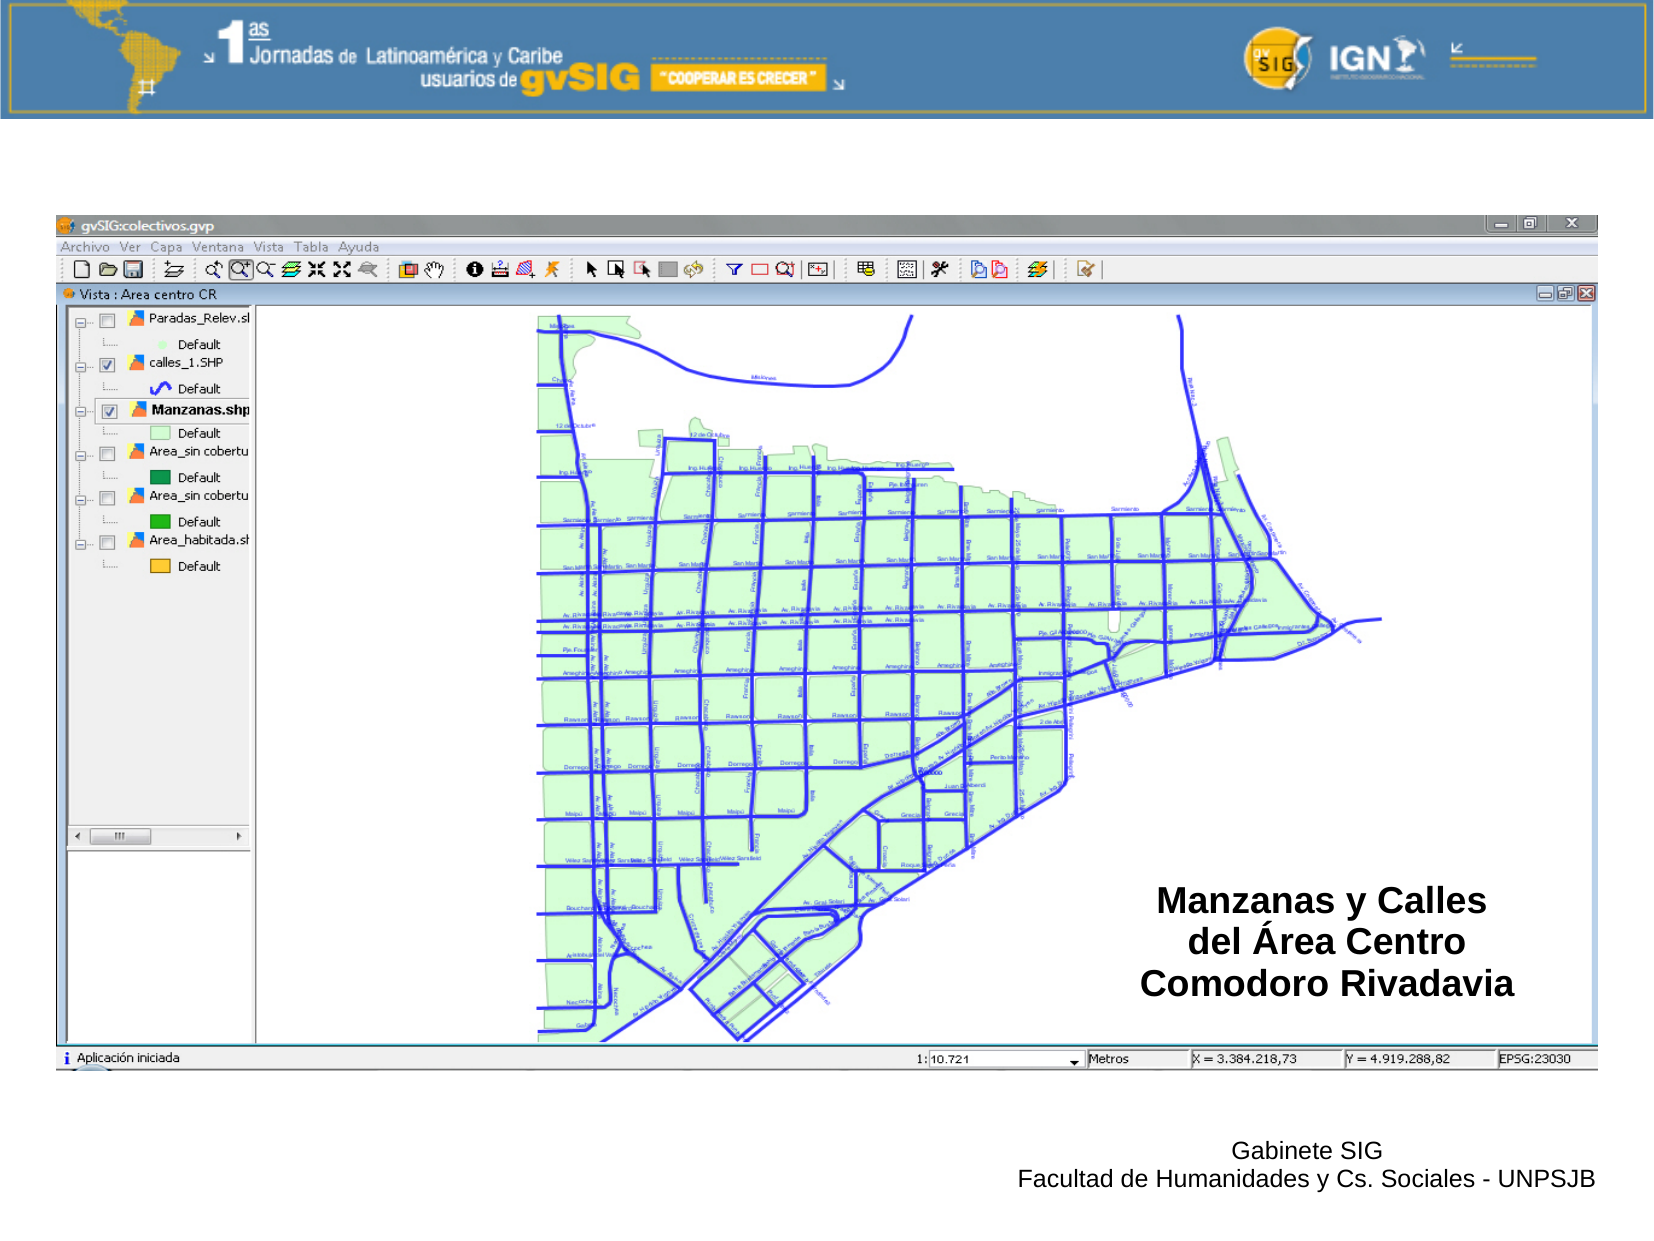

Manzanas y Calles
del Área Centro
Comodoro Rivadavia
Gabinete SIG
Facultad de Humanidades y Cs. Sociales - UNPSJB